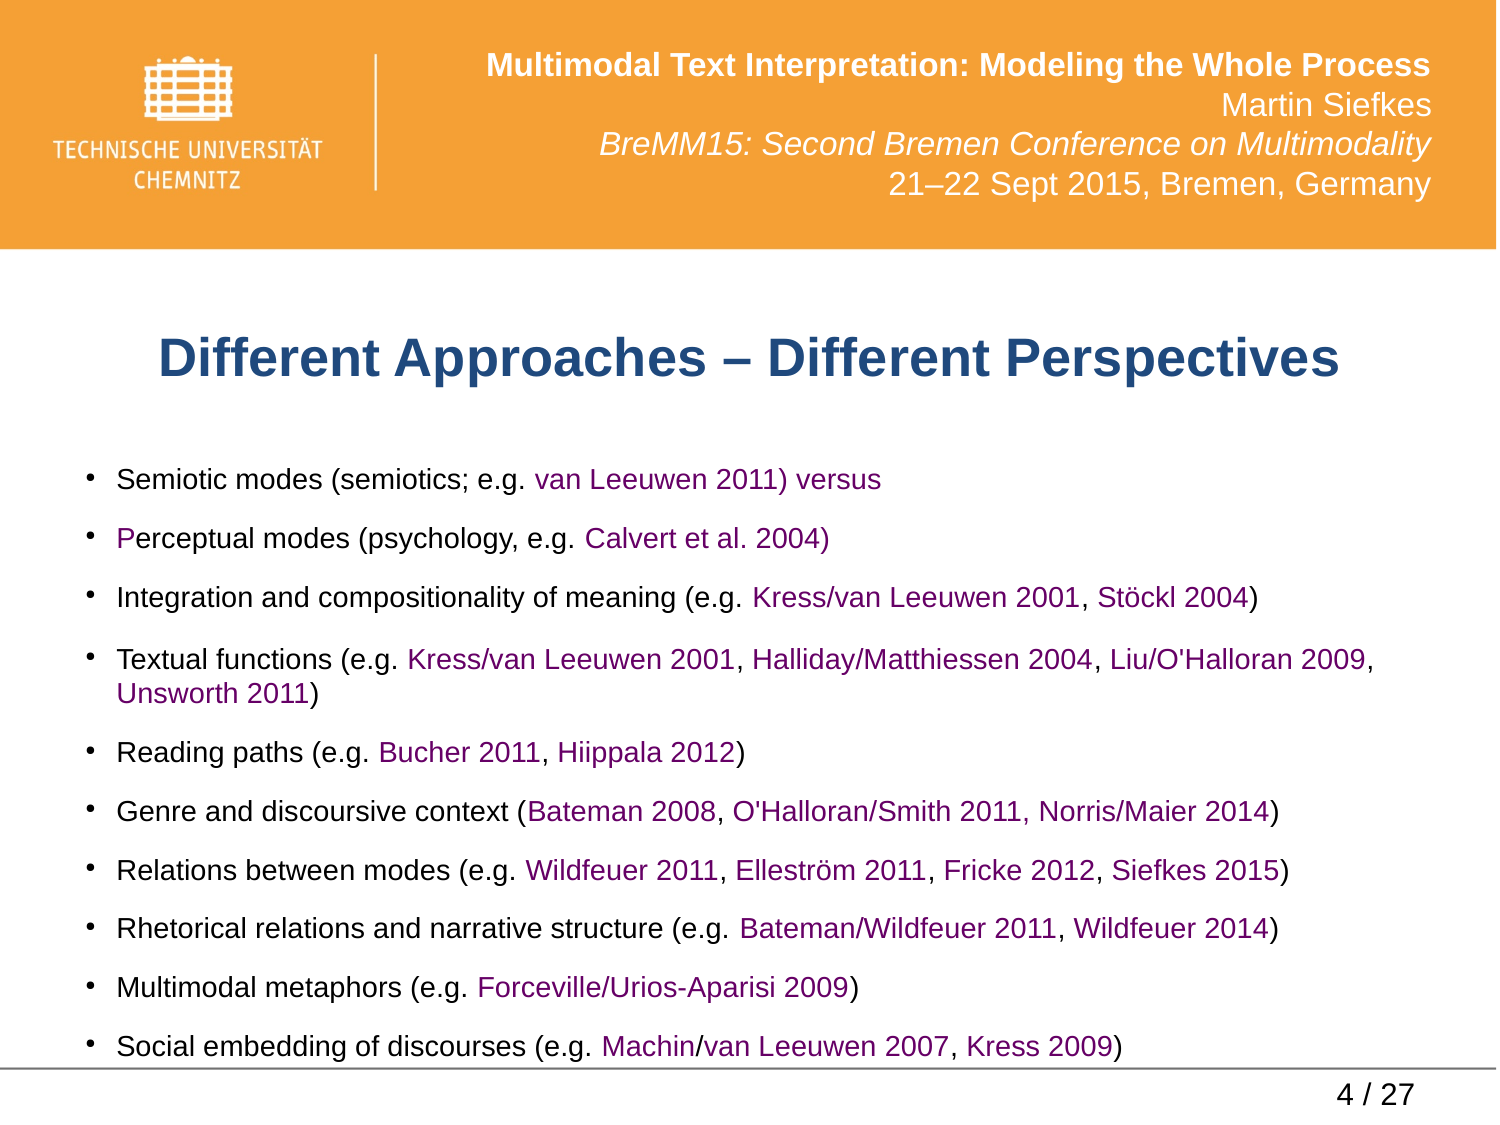

#
Different Approaches – Different Perspectives
Semiotic modes (semiotics; e.g. van Leeuwen 2011) versus
Perceptual modes (psychology, e.g. Calvert et al. 2004)
Integration and compositionality of meaning (e.g. Kress/van Leeuwen 2001, Stöckl 2004)
Textual functions (e.g. Kress/van Leeuwen 2001, Halliday/Matthiessen 2004, Liu/O'Halloran 2009, Unsworth 2011)
Reading paths (e.g. Bucher 2011, Hiippala 2012)
Genre and discoursive context (Bateman 2008, O'Halloran/Smith 2011, Norris/Maier 2014)
Relations between modes (e.g. Wildfeuer 2011, Elleström 2011, Fricke 2012, Siefkes 2015)
Rhetorical relations and narrative structure (e.g. Bateman/Wildfeuer 2011, Wildfeuer 2014)
Multimodal metaphors (e.g. Forceville/Urios-Aparisi 2009)
Social embedding of discourses (e.g. Machin/van Leeuwen 2007, Kress 2009)